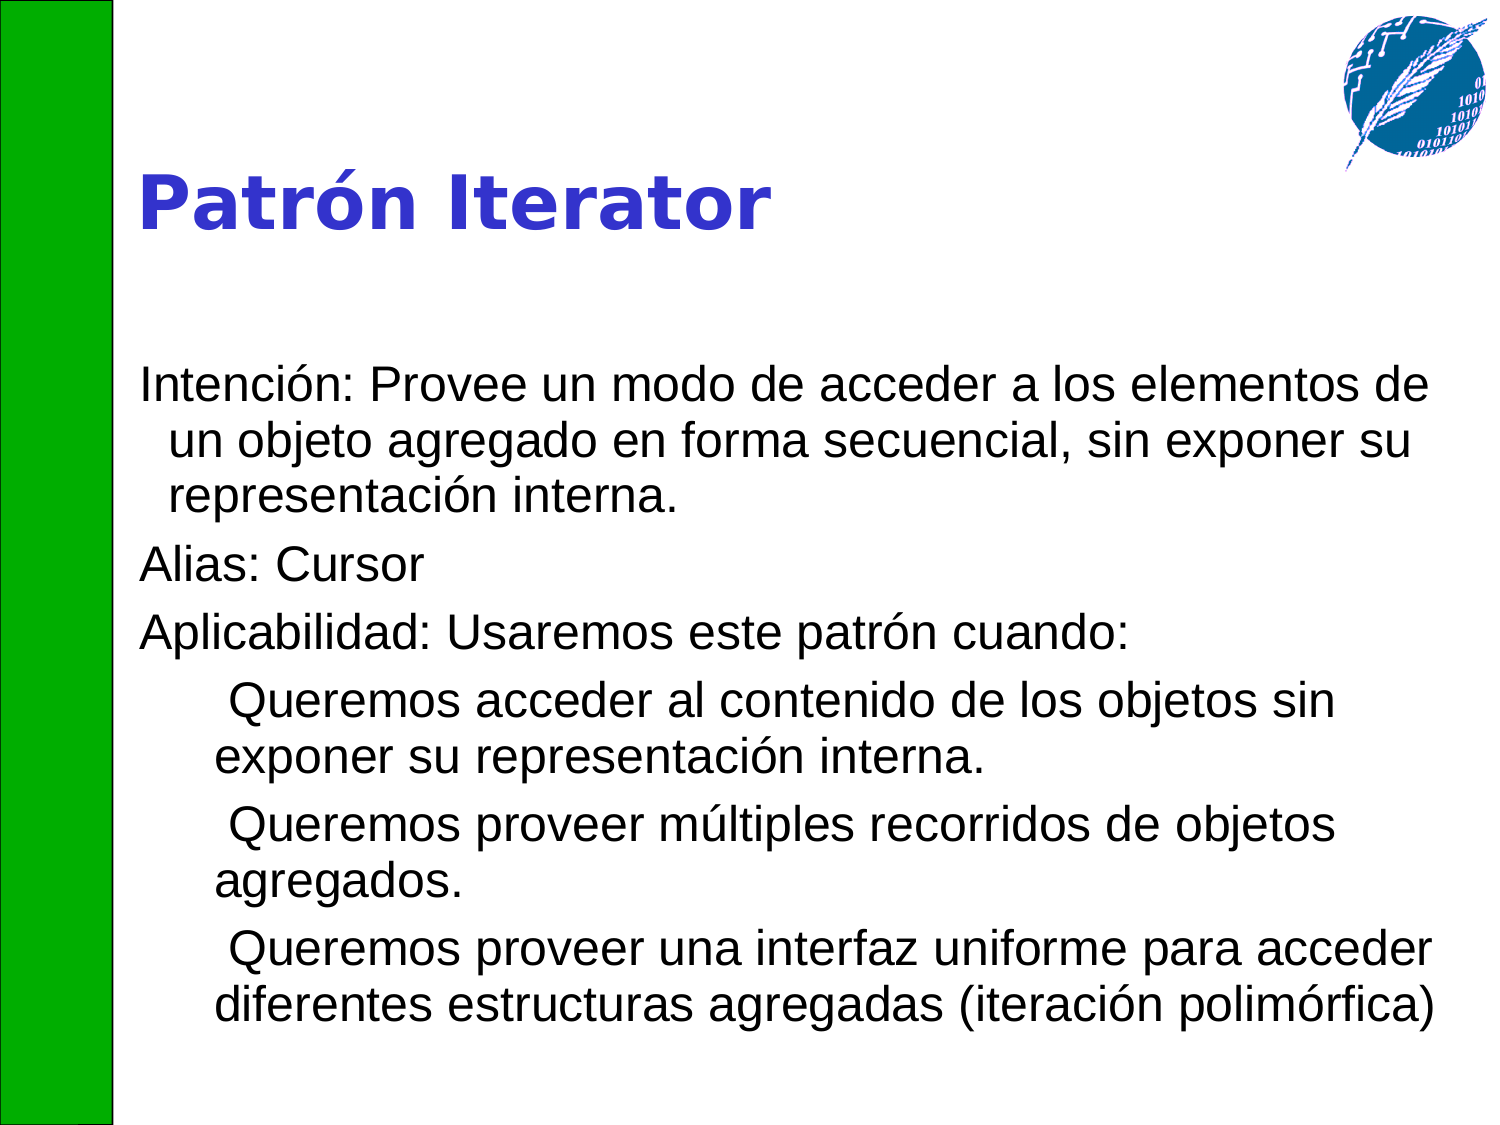

# Patrón Iterator
Intención: Provee un modo de acceder a los elementos de un objeto agregado en forma secuencial, sin exponer su representación interna.
Alias: Cursor
Aplicabilidad: Usaremos este patrón cuando:
 Queremos acceder al contenido de los objetos sin exponer su representación interna.
 Queremos proveer múltiples recorridos de objetos agregados.
 Queremos proveer una interfaz uniforme para acceder diferentes estructuras agregadas (iteración polimórfica)